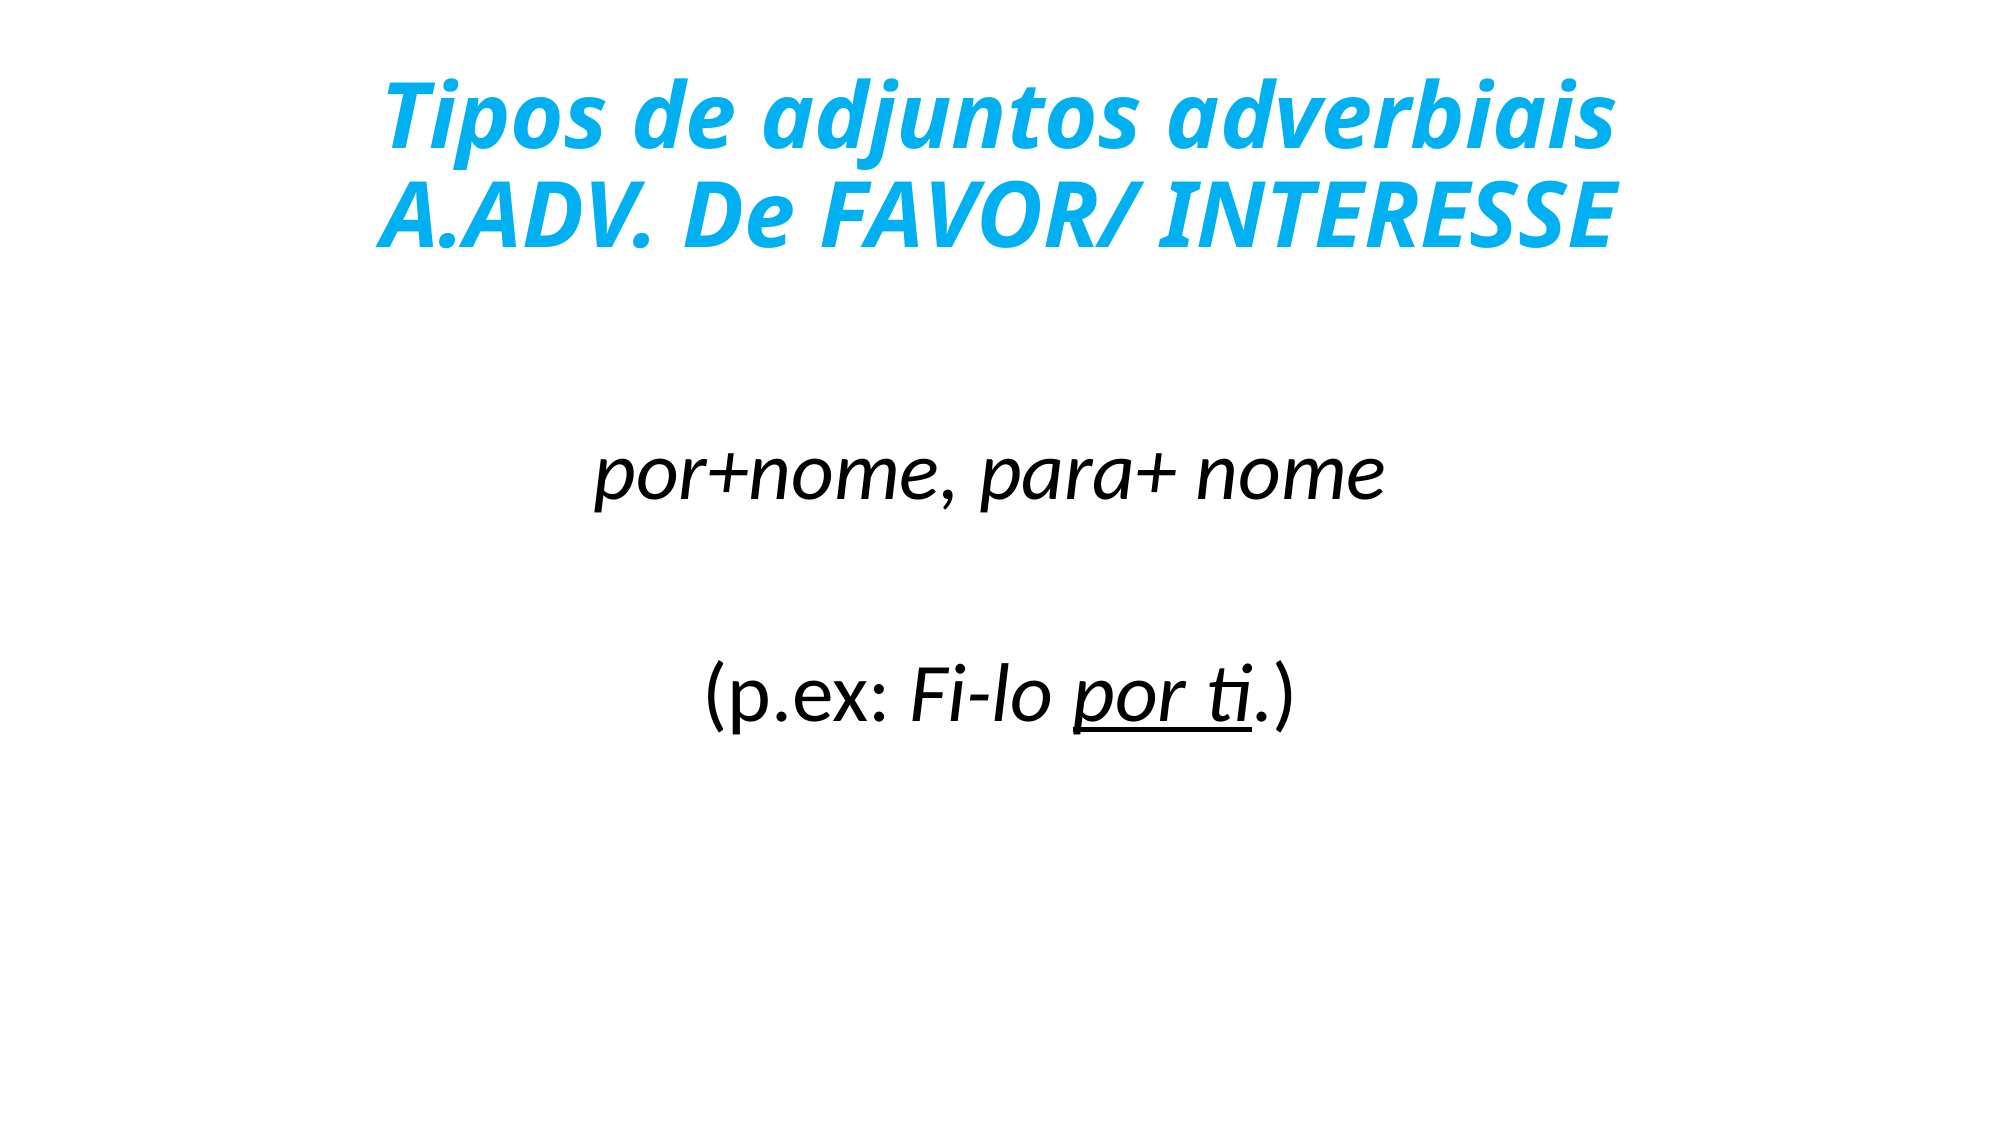

# Tipos de adjuntos adverbiais A.ADV. De FAVOR/ INTERESSE
por+nome, para+ nome
(p.ex: Fi-lo por ti.)